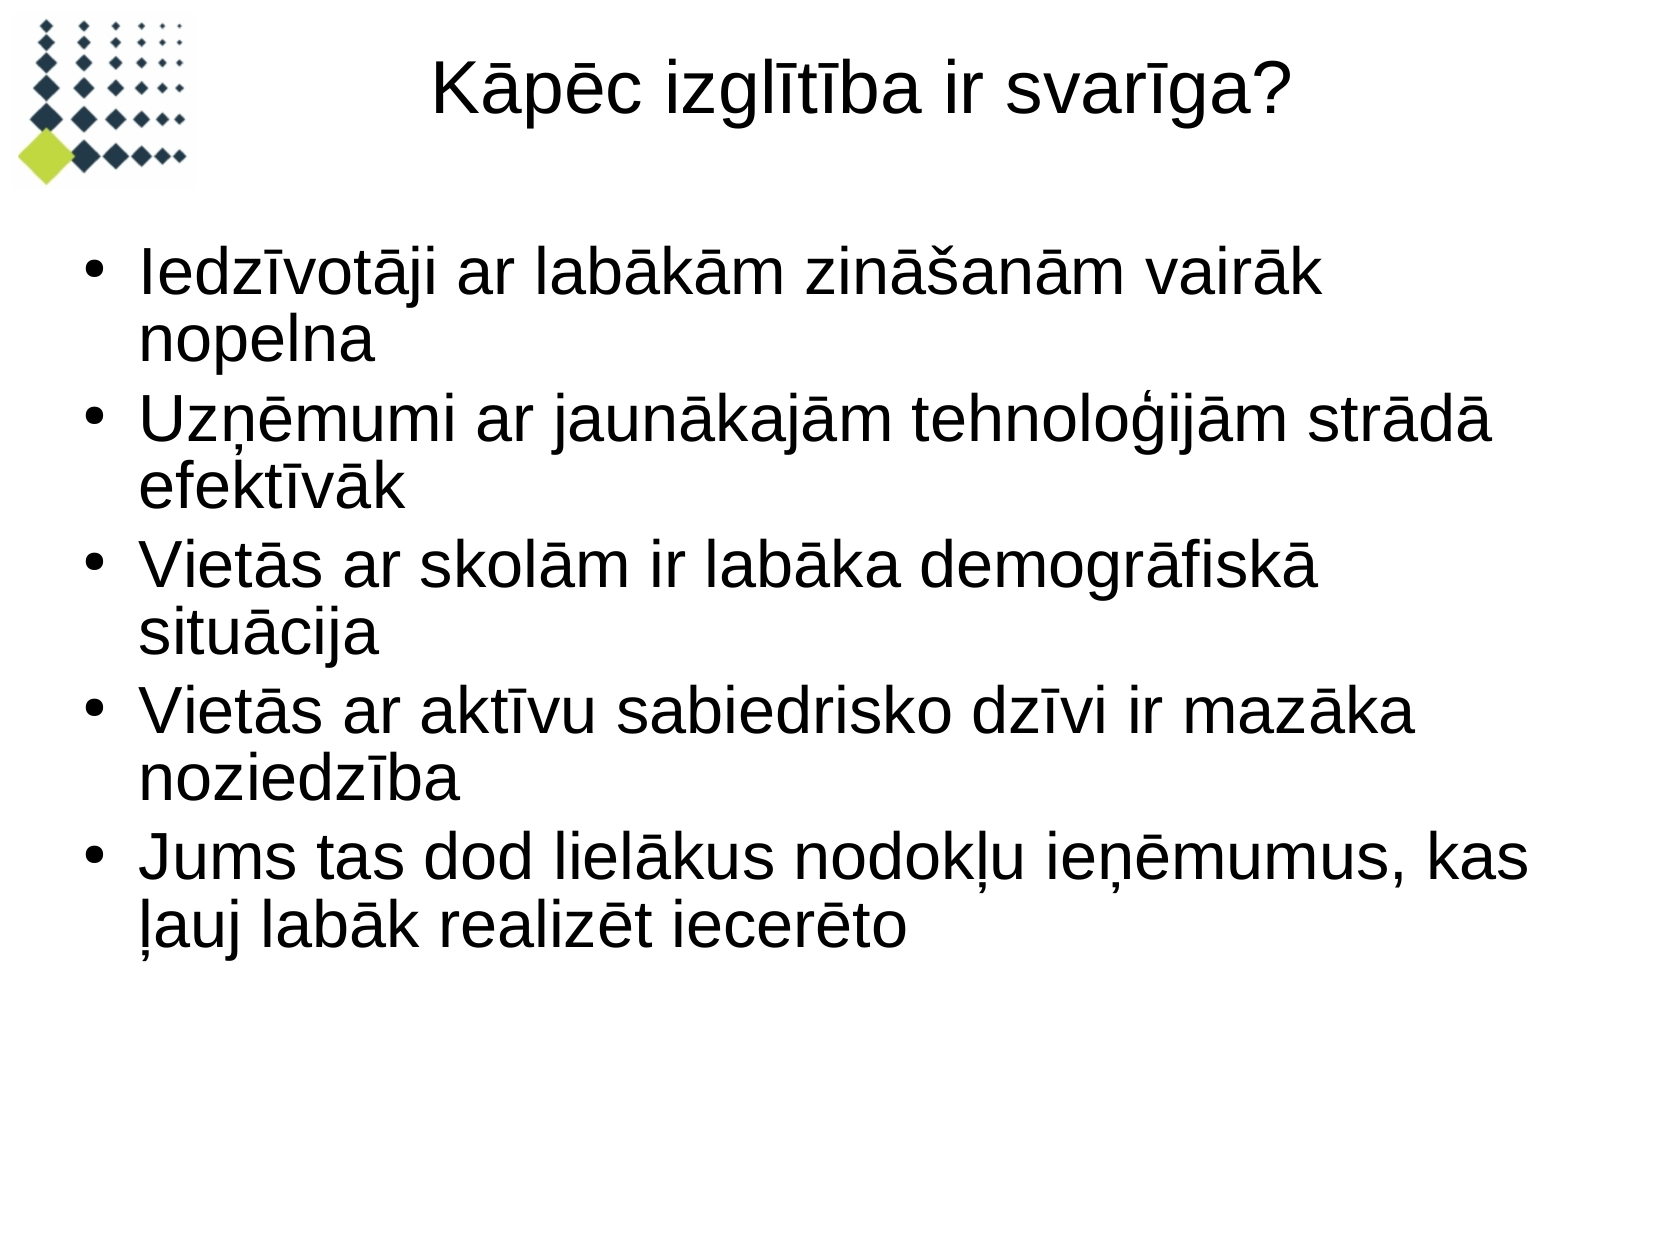

# Kāpēc izglītība ir svarīga?
Iedzīvotāji ar labākām zināšanām vairāk nopelna
Uzņēmumi ar jaunākajām tehnoloģijām strādā efektīvāk
Vietās ar skolām ir labāka demogrāfiskā situācija
Vietās ar aktīvu sabiedrisko dzīvi ir mazāka noziedzība
Jums tas dod lielākus nodokļu ieņēmumus, kas ļauj labāk realizēt iecerēto